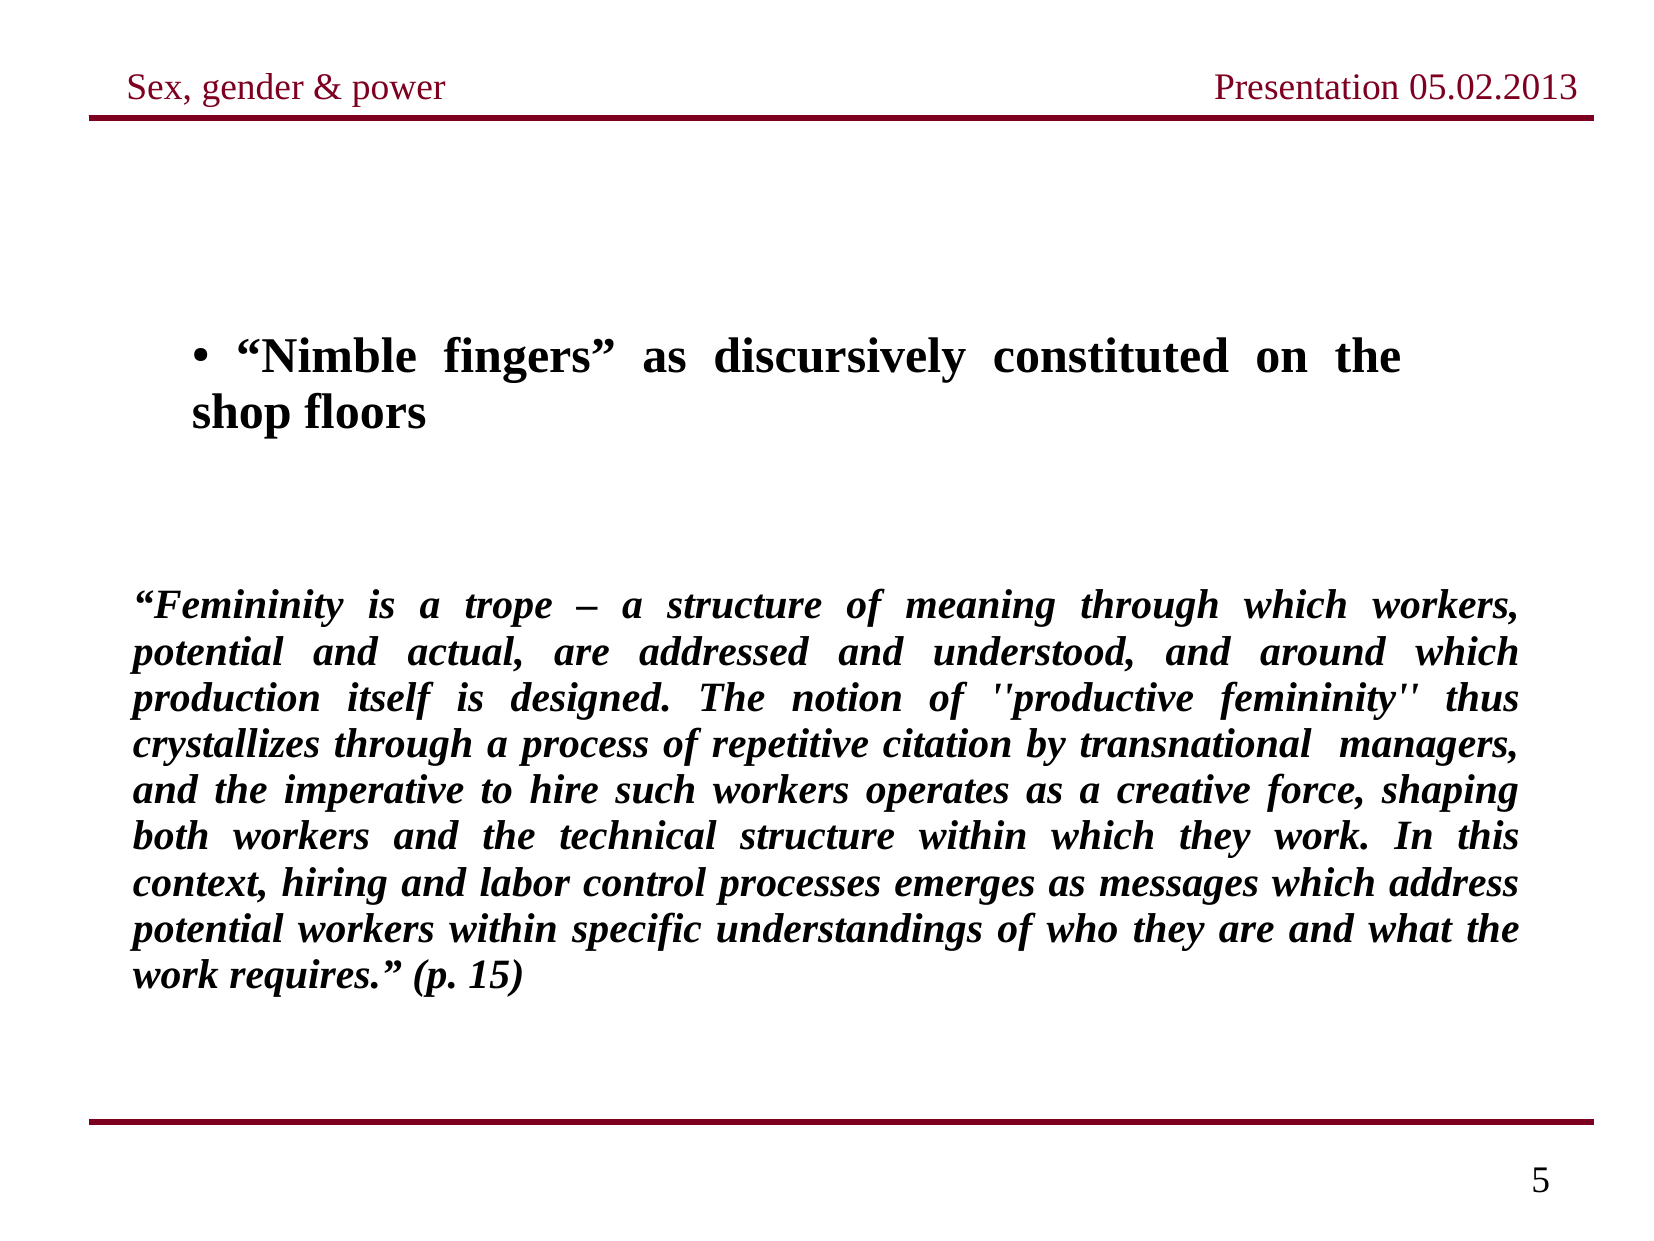

Sex, gender & power Presentation 05.02.2013
 “Nimble fingers” as discursively constituted on the shop floors
“Femininity is a trope – a structure of meaning through which workers, potential and actual, are addressed and understood, and around which production itself is designed. The notion of ''productive femininity'' thus crystallizes through a process of repetitive citation by transnational managers, and the imperative to hire such workers operates as a creative force, shaping both workers and the technical structure within which they work. In this context, hiring and labor control processes emerges as messages which address potential workers within specific understandings of who they are and what the work requires.” (p. 15)